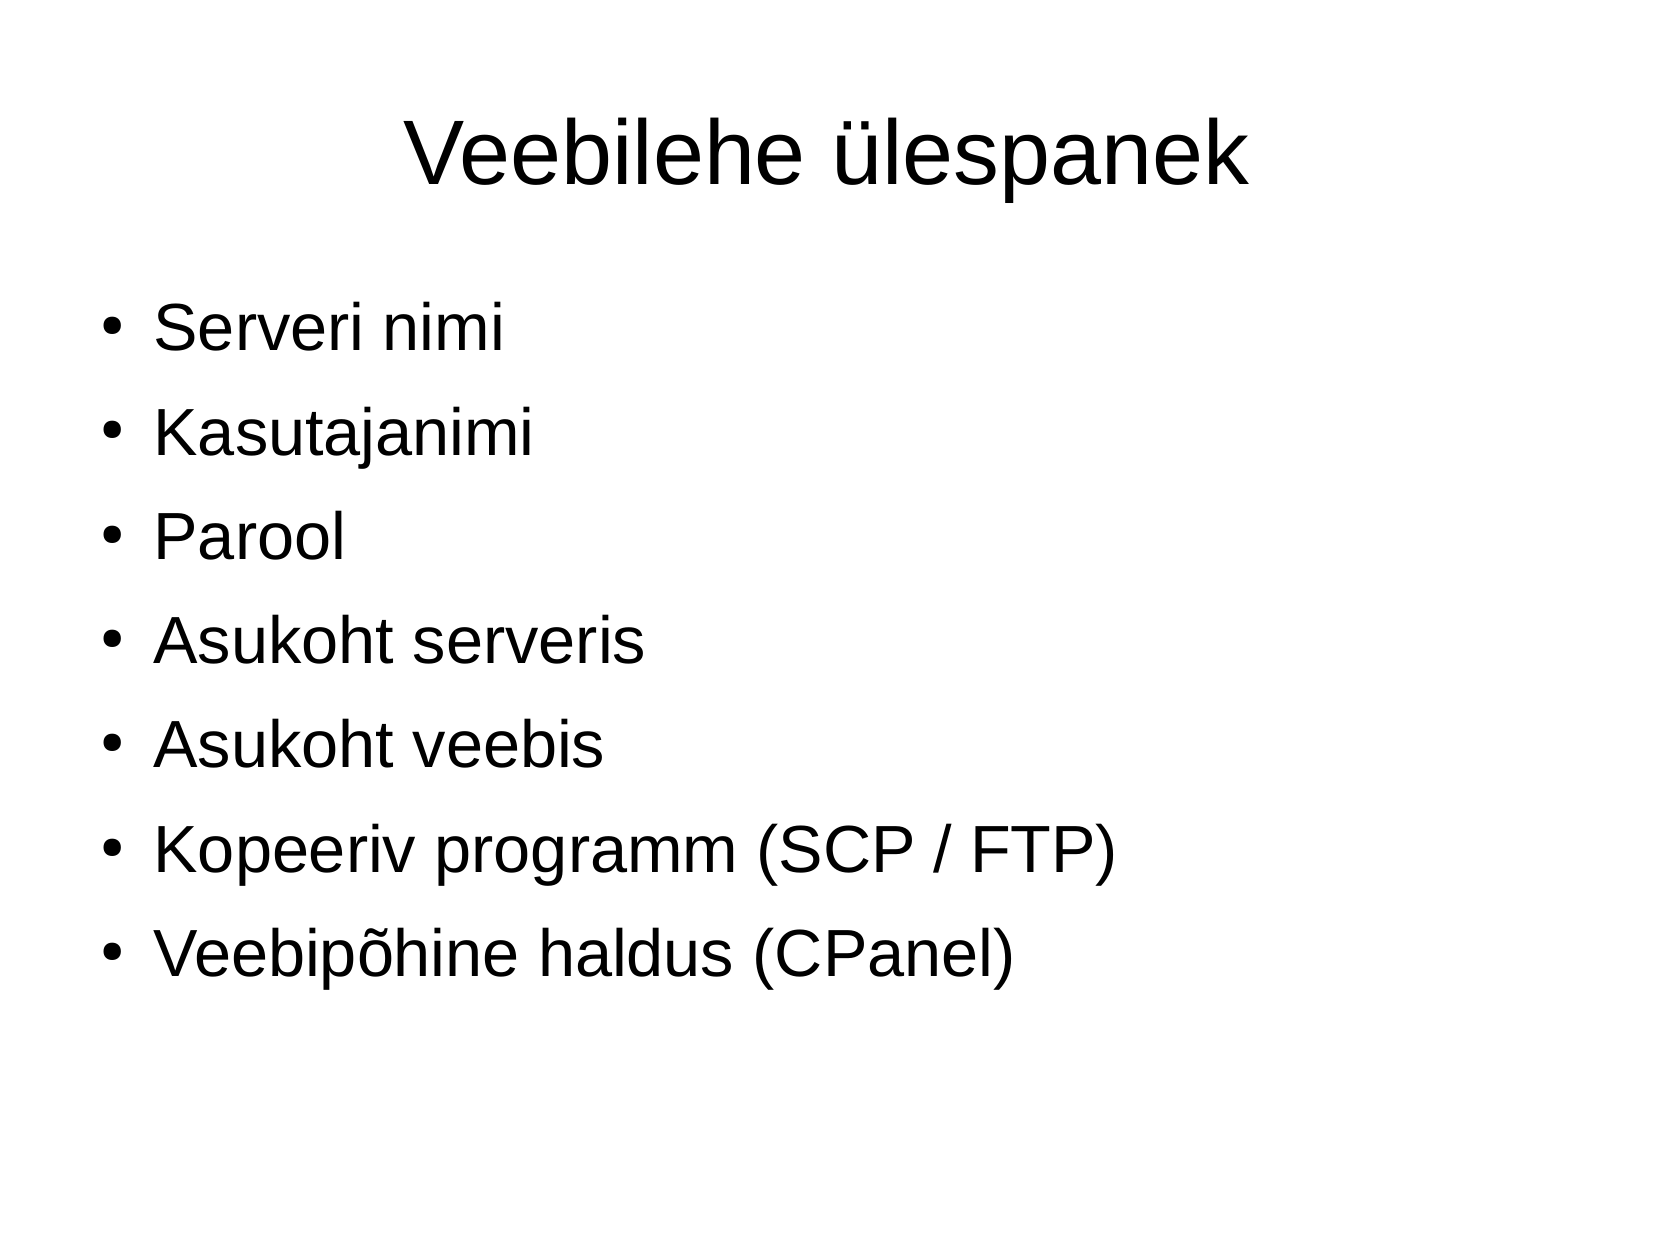

# Veebilehe ülespanek
Serveri nimi
Kasutajanimi
Parool
Asukoht serveris
Asukoht veebis
Kopeeriv programm (SCP / FTP)
Veebipõhine haldus (CPanel)